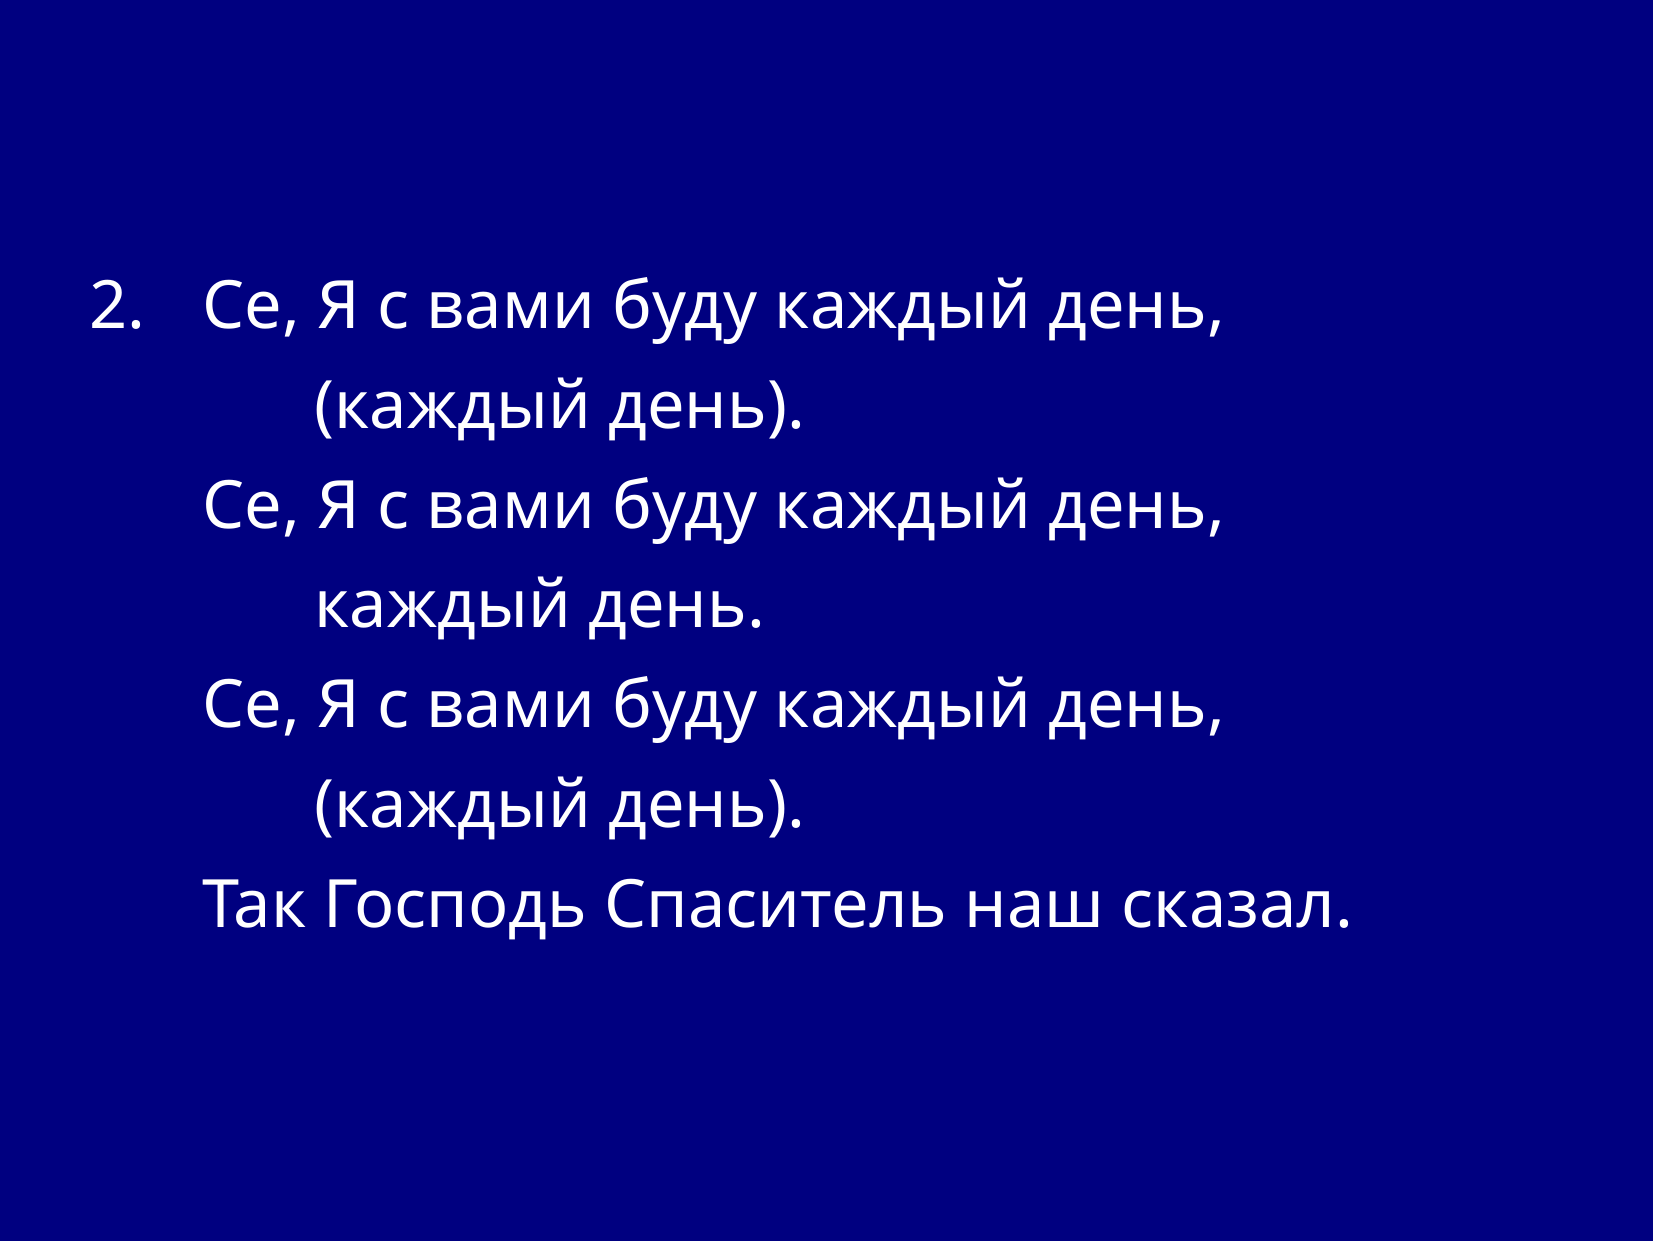

2.	Се, Я с вами буду каждый день,
		(каждый день).
	Се, Я с вами буду каждый день,
		каждый день.
	Се, Я с вами буду каждый день,
		(каждый день).
	Так Господь Спаситель наш сказал.